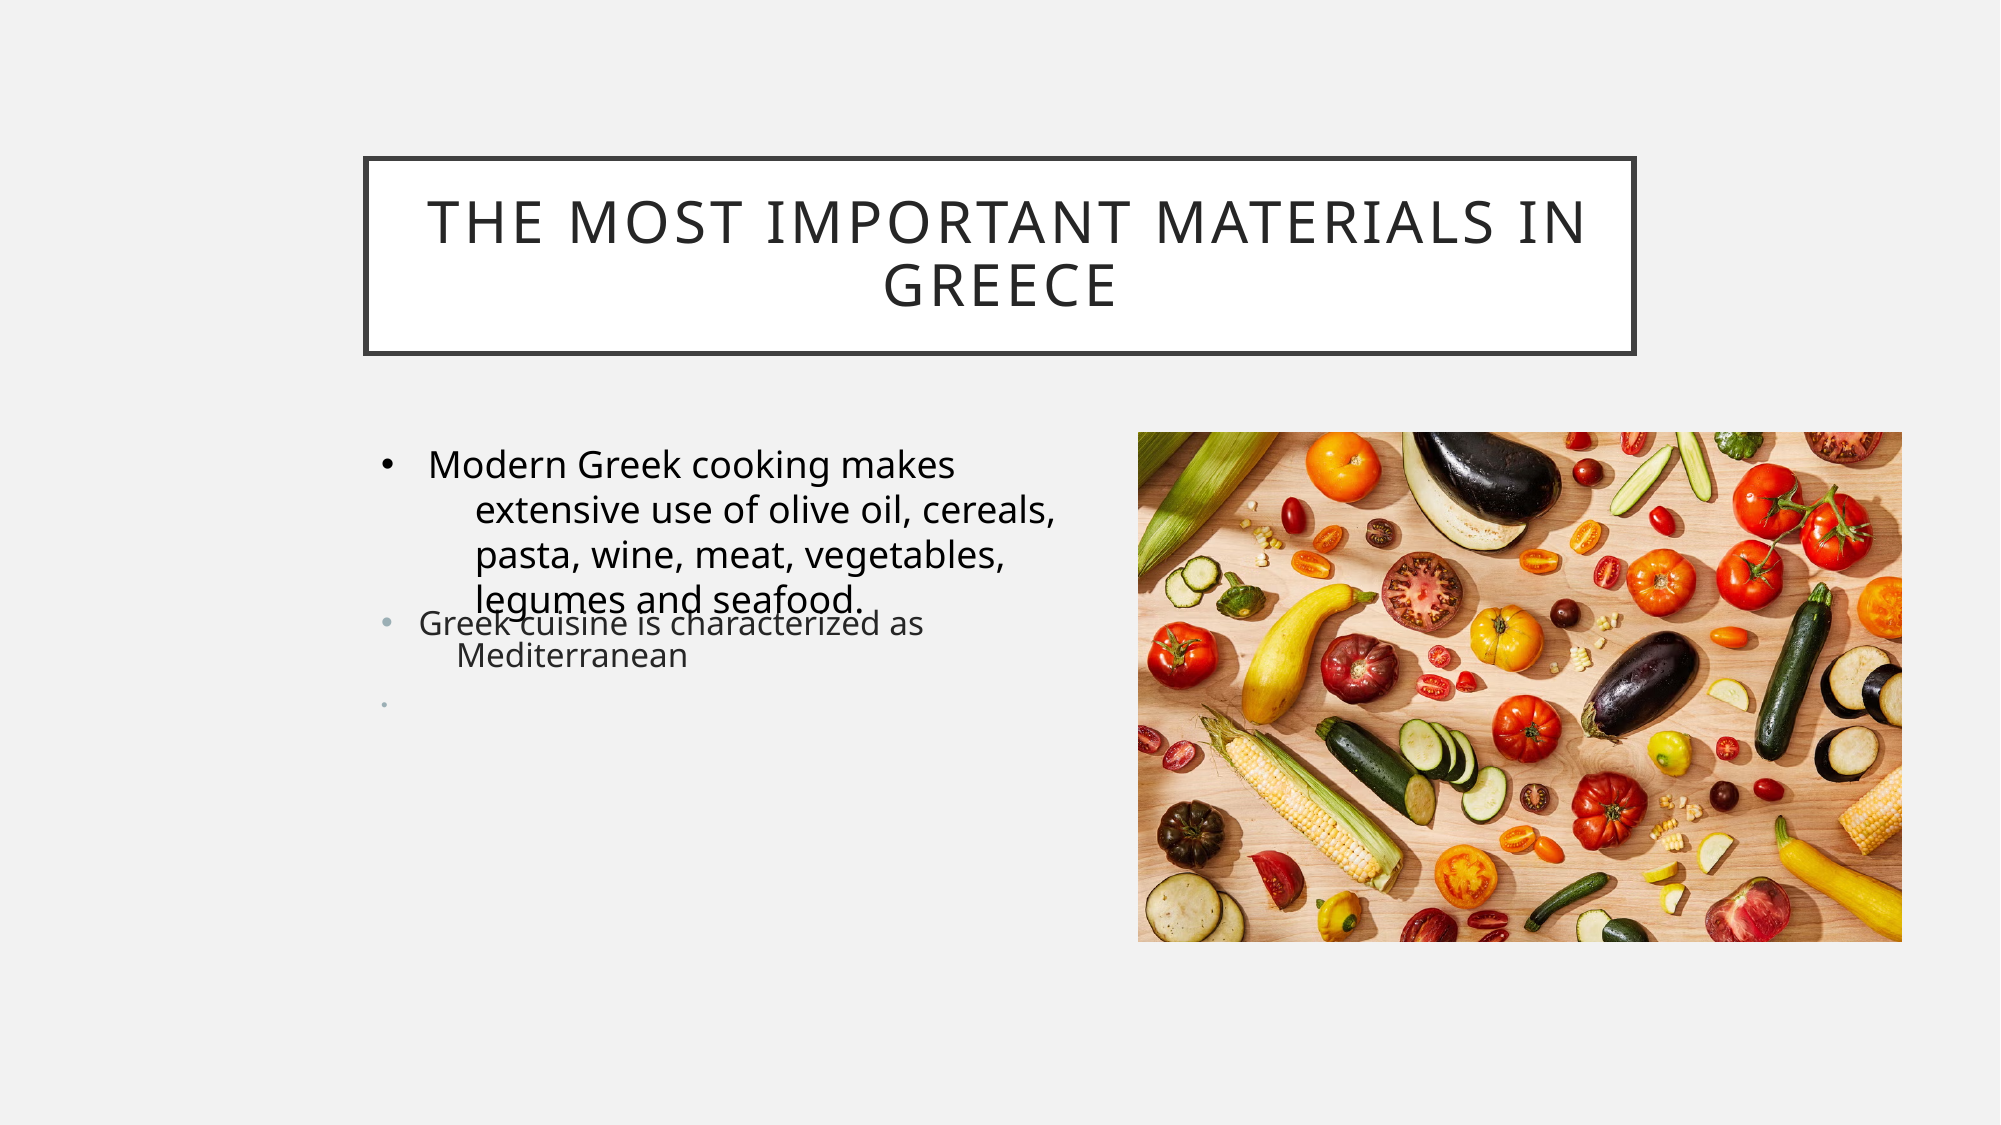

# THE MOST IMPORTANT MATERIALS IN GREECE
Modern Greek cooking makes extensive use of olive oil, cereals, pasta, wine, meat, vegetables, legumes and seafood.
Greek cuisine is characterized as Mediterranean